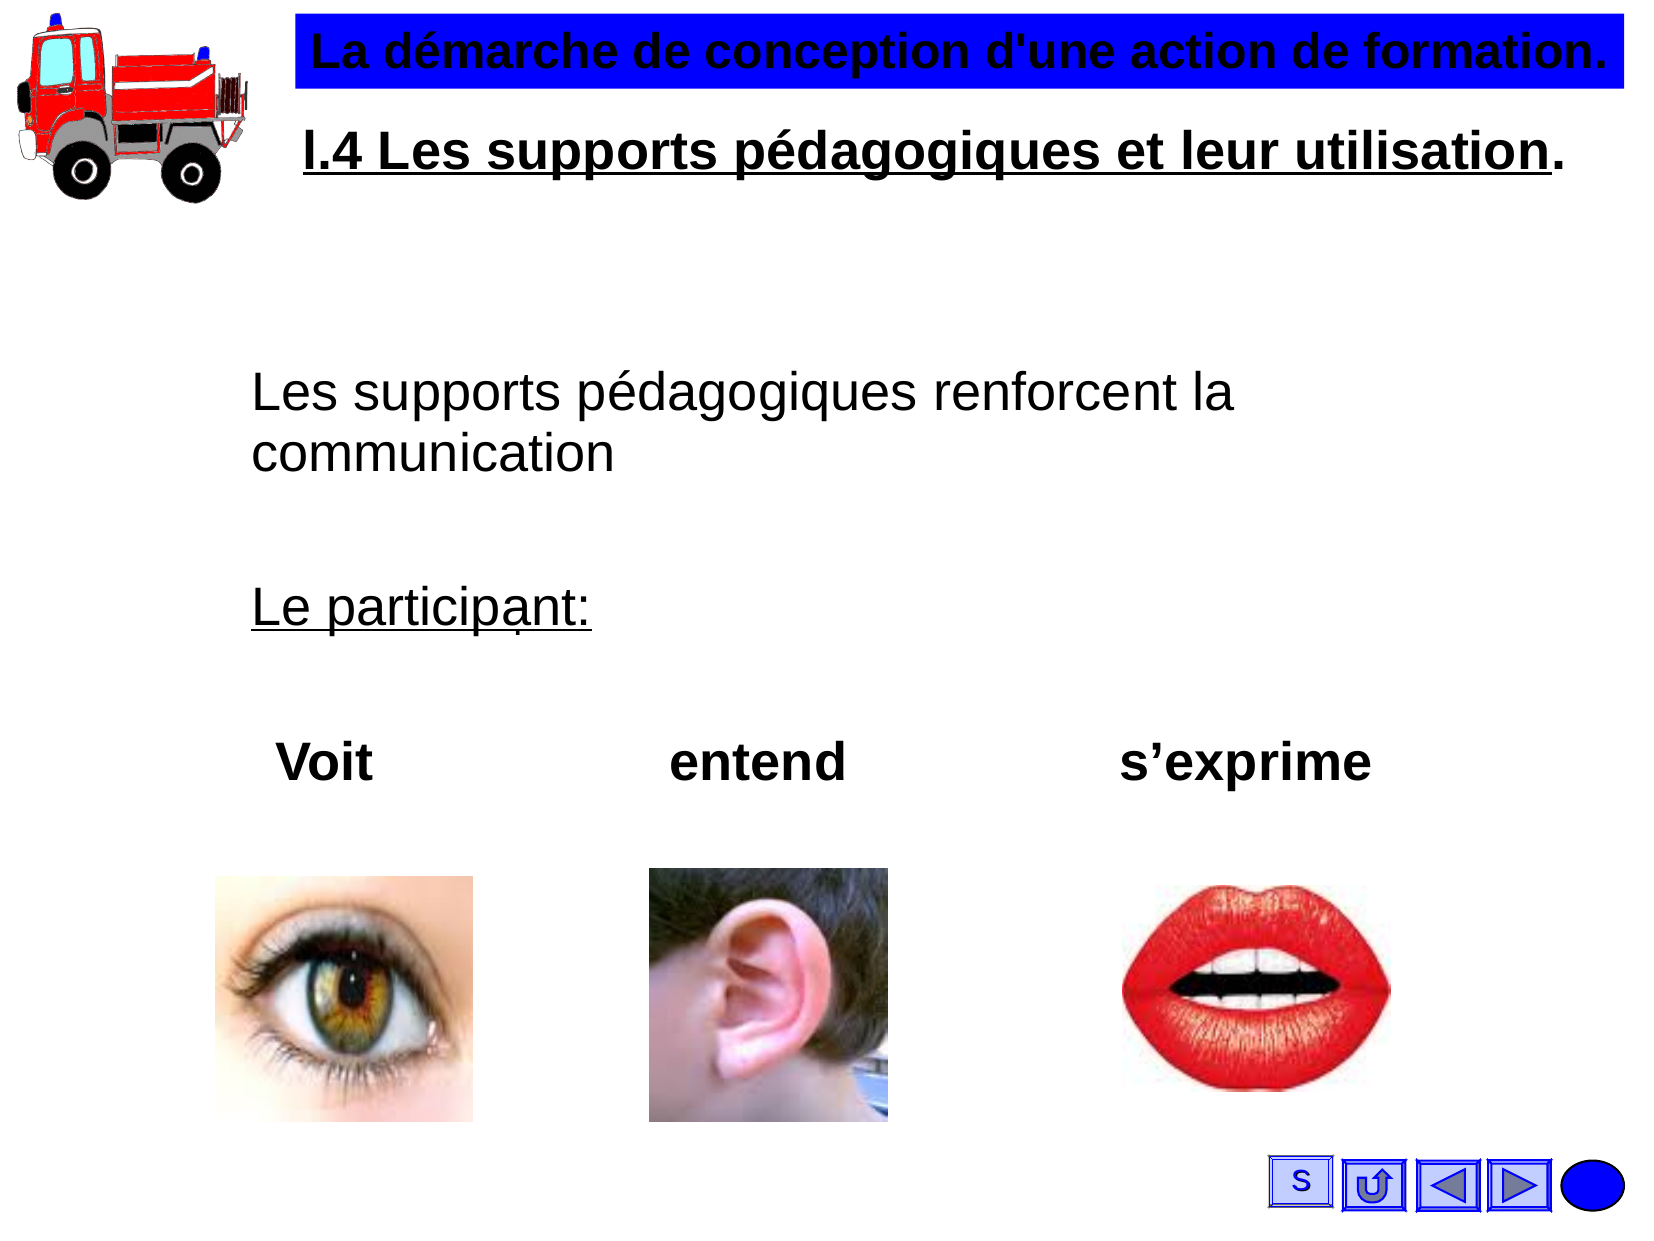

La démarche de conception d'une action de formation.
l.4 Les supports pédagogiques et leur utilisation.
Les supports pédagogiques renforcent la communication
Le participant:
Voit	 	entend	 	s’exprime
#
.